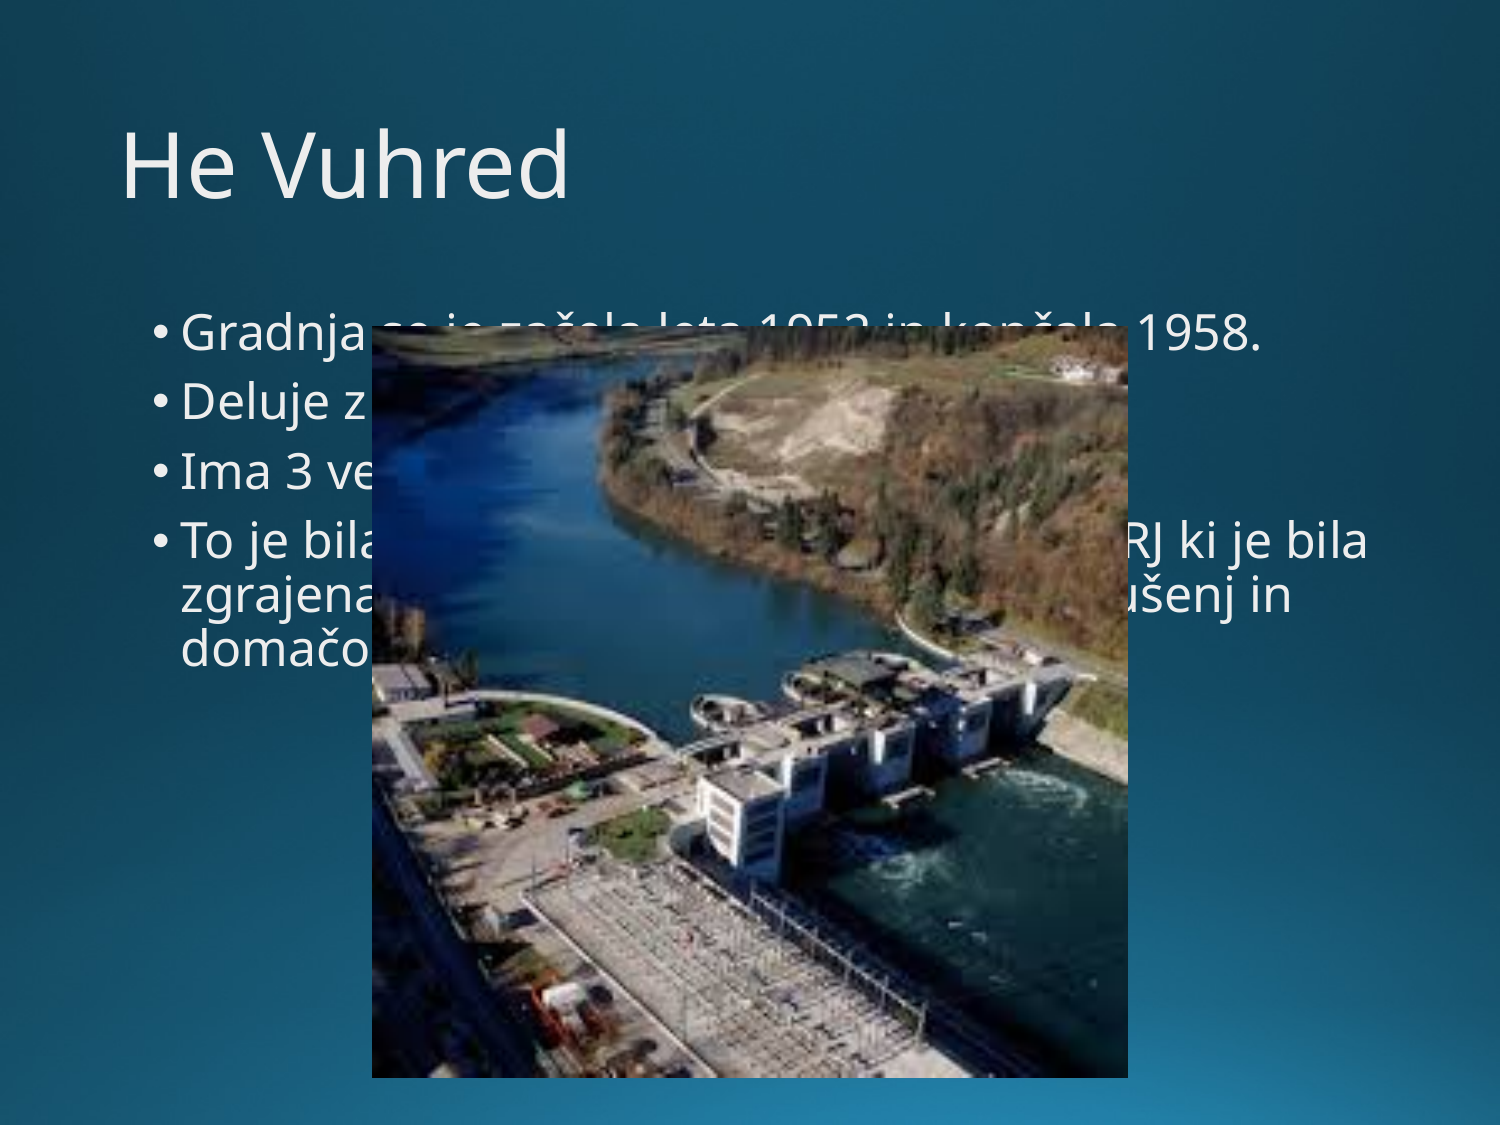

# He Vuhred
Gradnja se je začela leta 1952 in končala 1958.
Deluje z močjo 72 MW .
Ima 3 vetrikalne kaplanove turbine .
To je bila prva elektrarna na področju SFRJ ki je bila zgrajena izključno na podlagi lastnih izkušenj in domačo opremo.